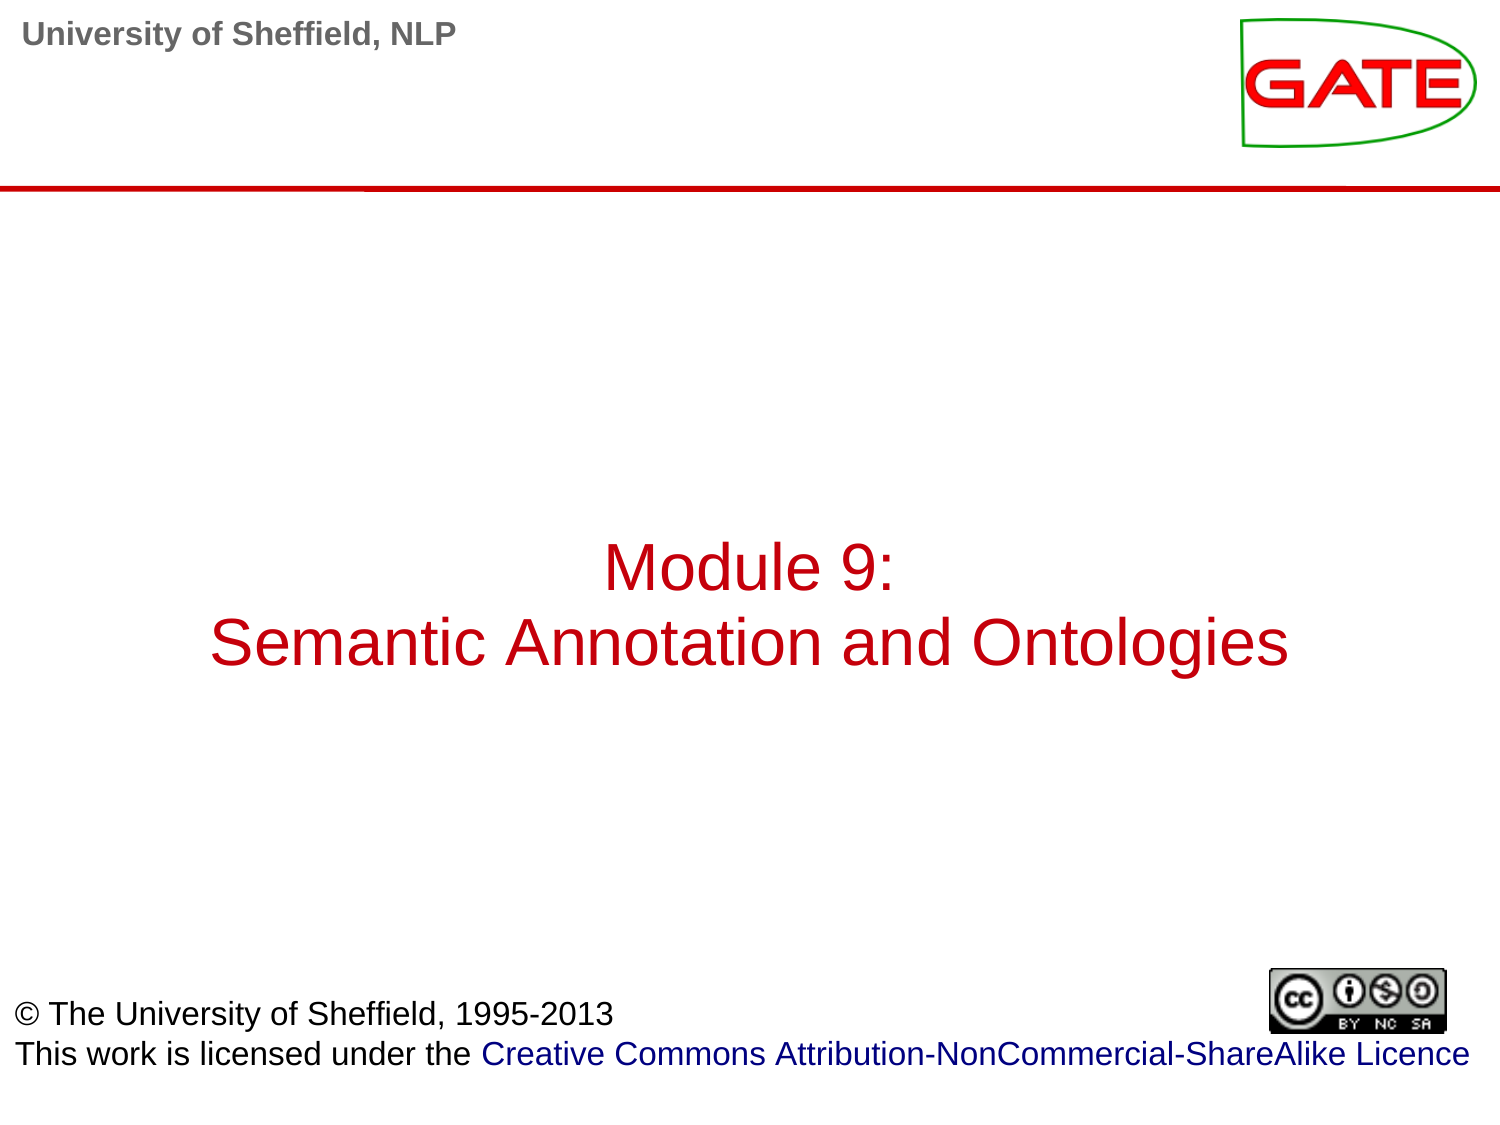

# Module 9: Semantic Annotation and Ontologies
© The University of Sheffield, 1995-2013
This work is licensed under the Creative Commons Attribution-NonCommercial-ShareAlike Licence